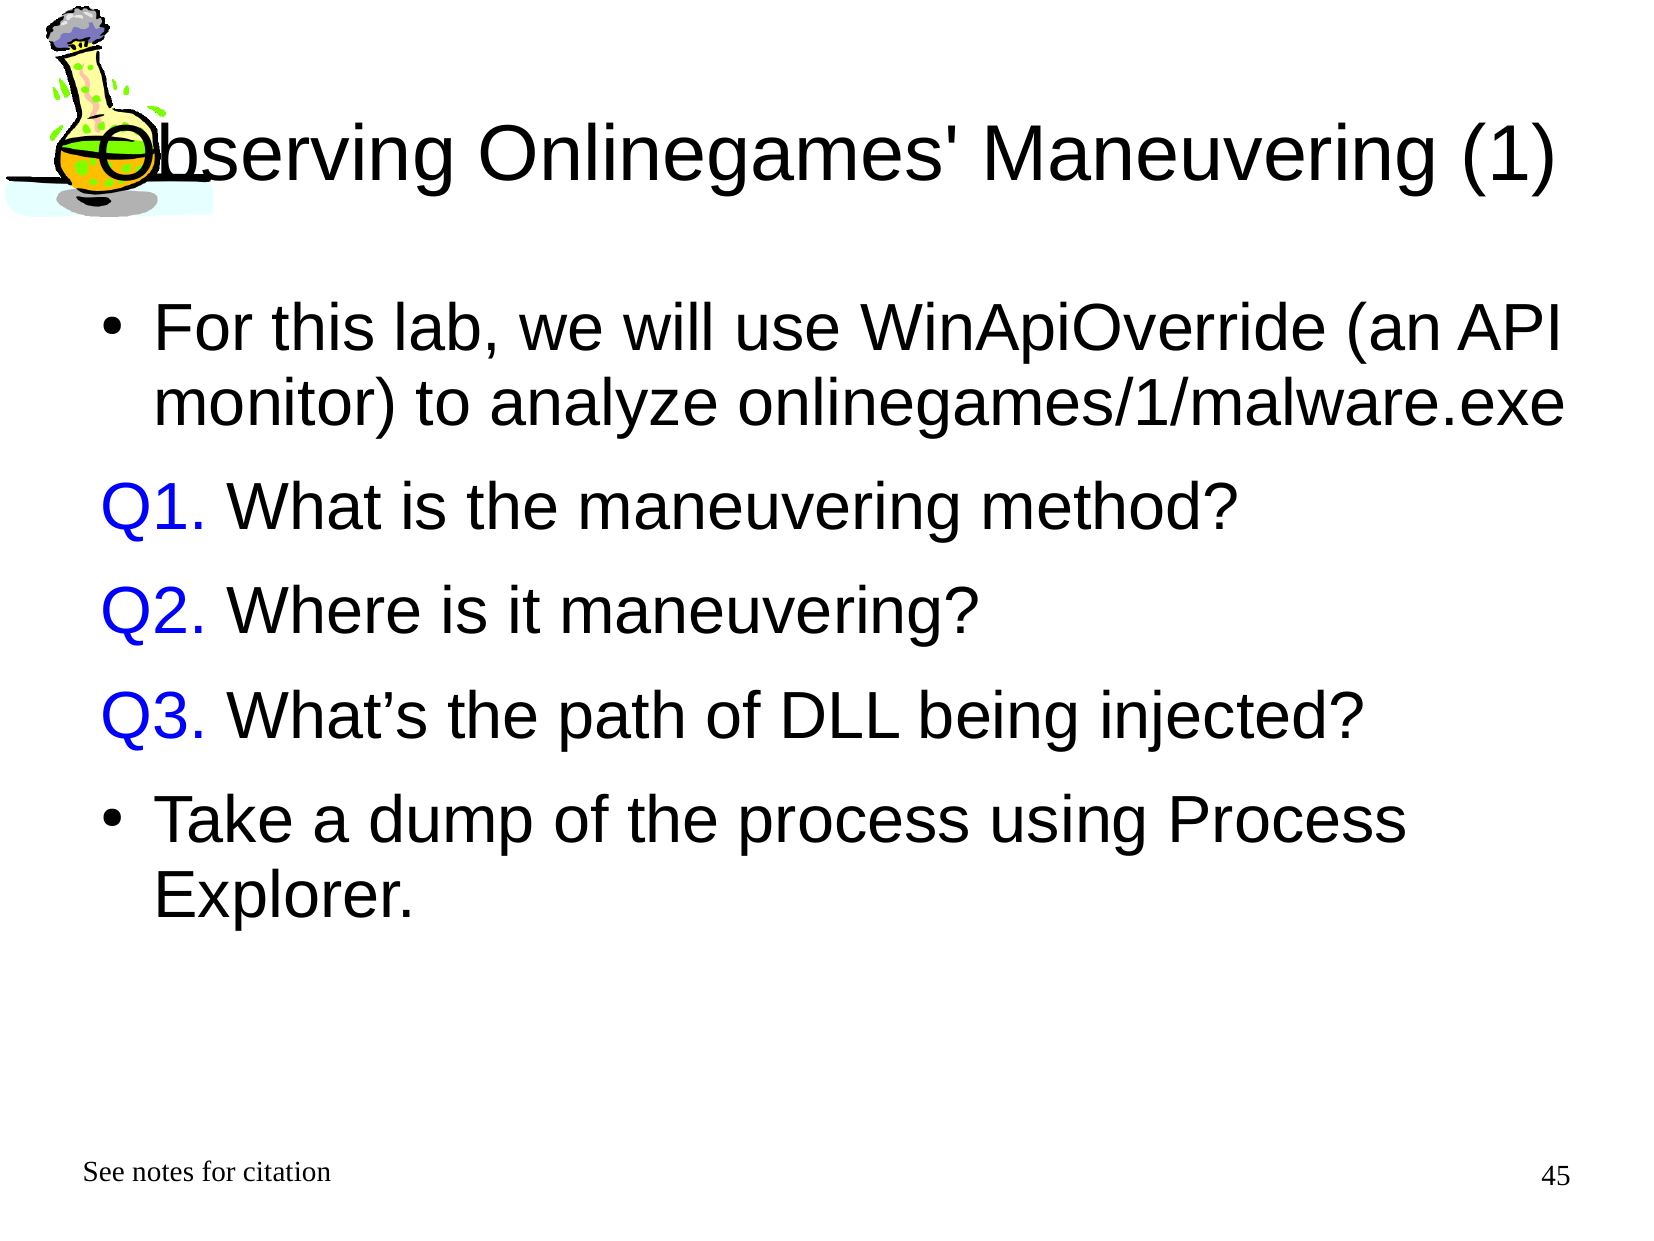

# Observing Onlinegames' Maneuvering (1)
For this lab, we will use WinApiOverride (an API monitor) to analyze onlinegames/1/malware.exe
 What is the maneuvering method?
 Where is it maneuvering?
 What’s the path of DLL being injected?
Take a dump of the process using Process Explorer.
See notes for citation
45